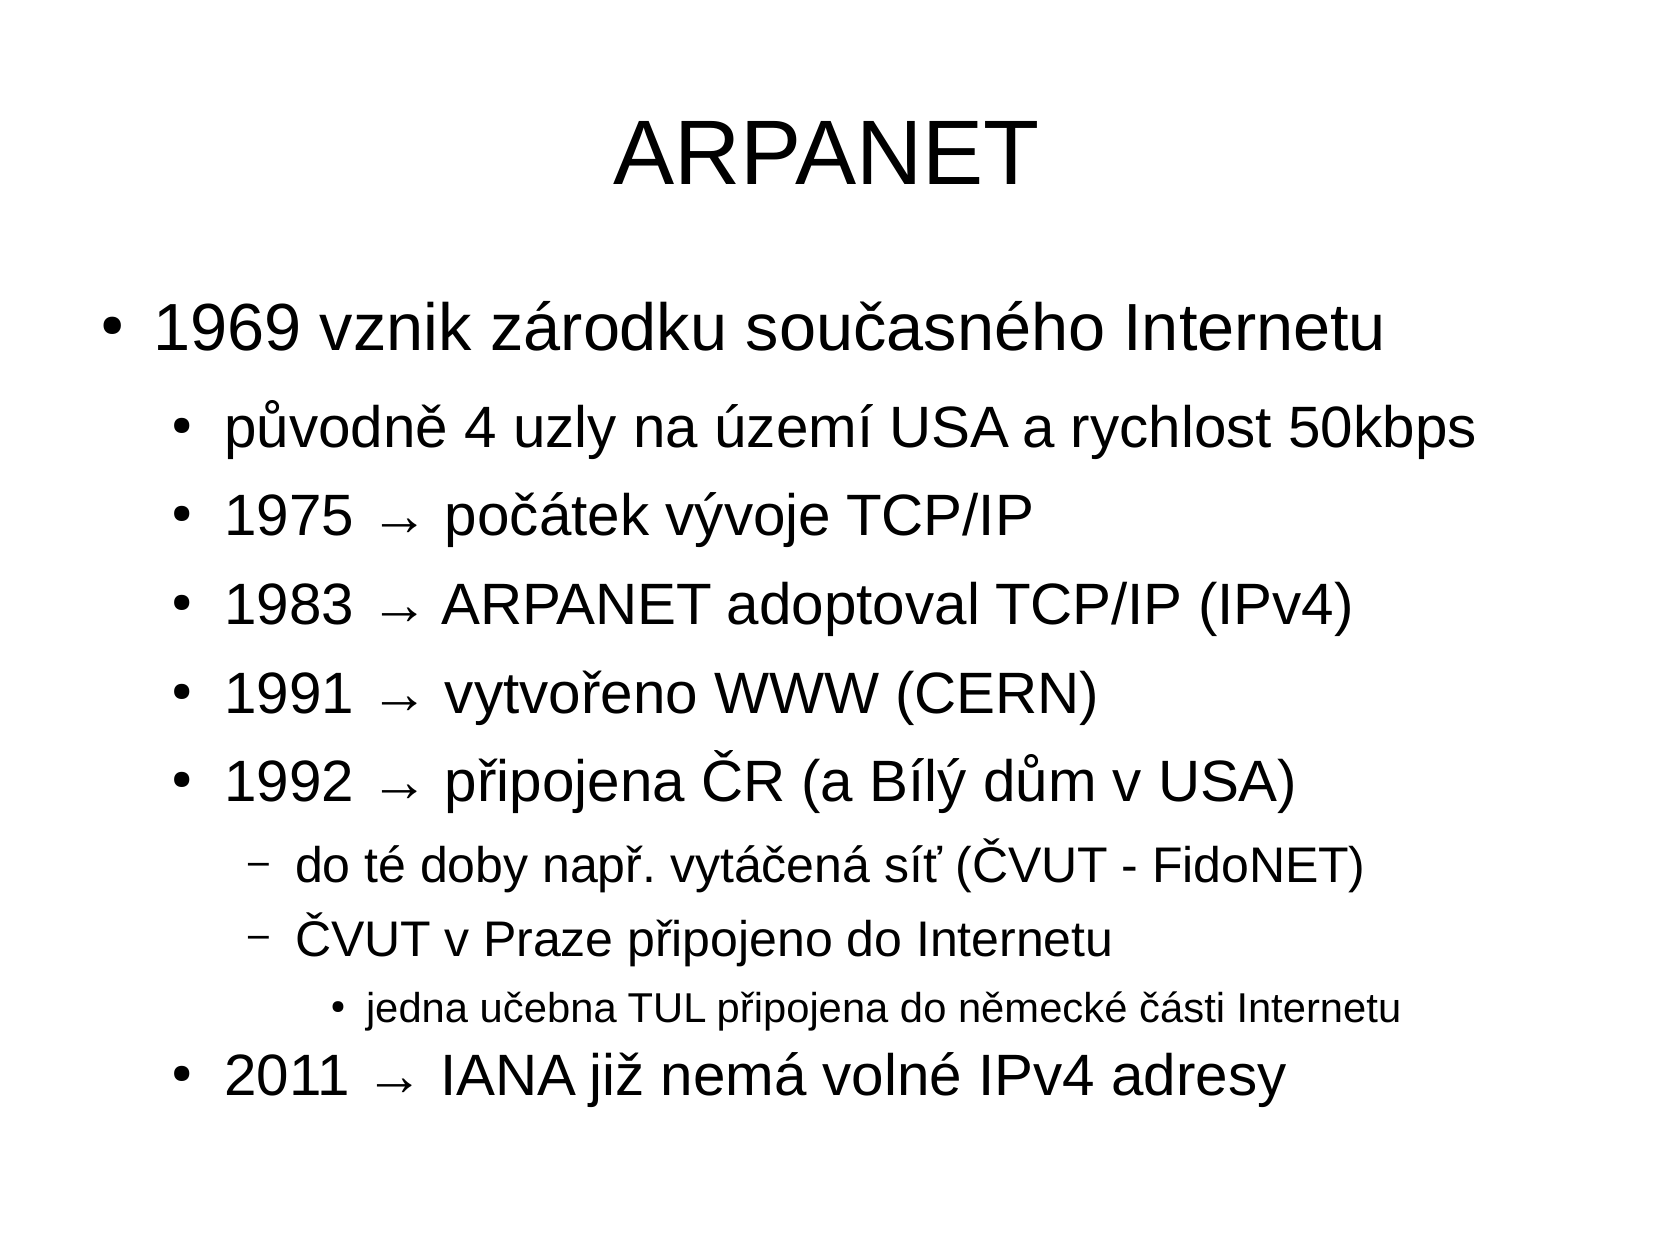

# ARPANET
1969 vznik zárodku současného Internetu
původně 4 uzly na území USA a rychlost 50kbps
1975 → počátek vývoje TCP/IP
1983 → ARPANET adoptoval TCP/IP (IPv4)
1991 → vytvořeno WWW (CERN)
1992 → připojena ČR (a Bílý dům v USA)
do té doby např. vytáčená síť (ČVUT - FidoNET)
ČVUT v Praze připojeno do Internetu
jedna učebna TUL připojena do německé části Internetu
2011 → IANA již nemá volné IPv4 adresy